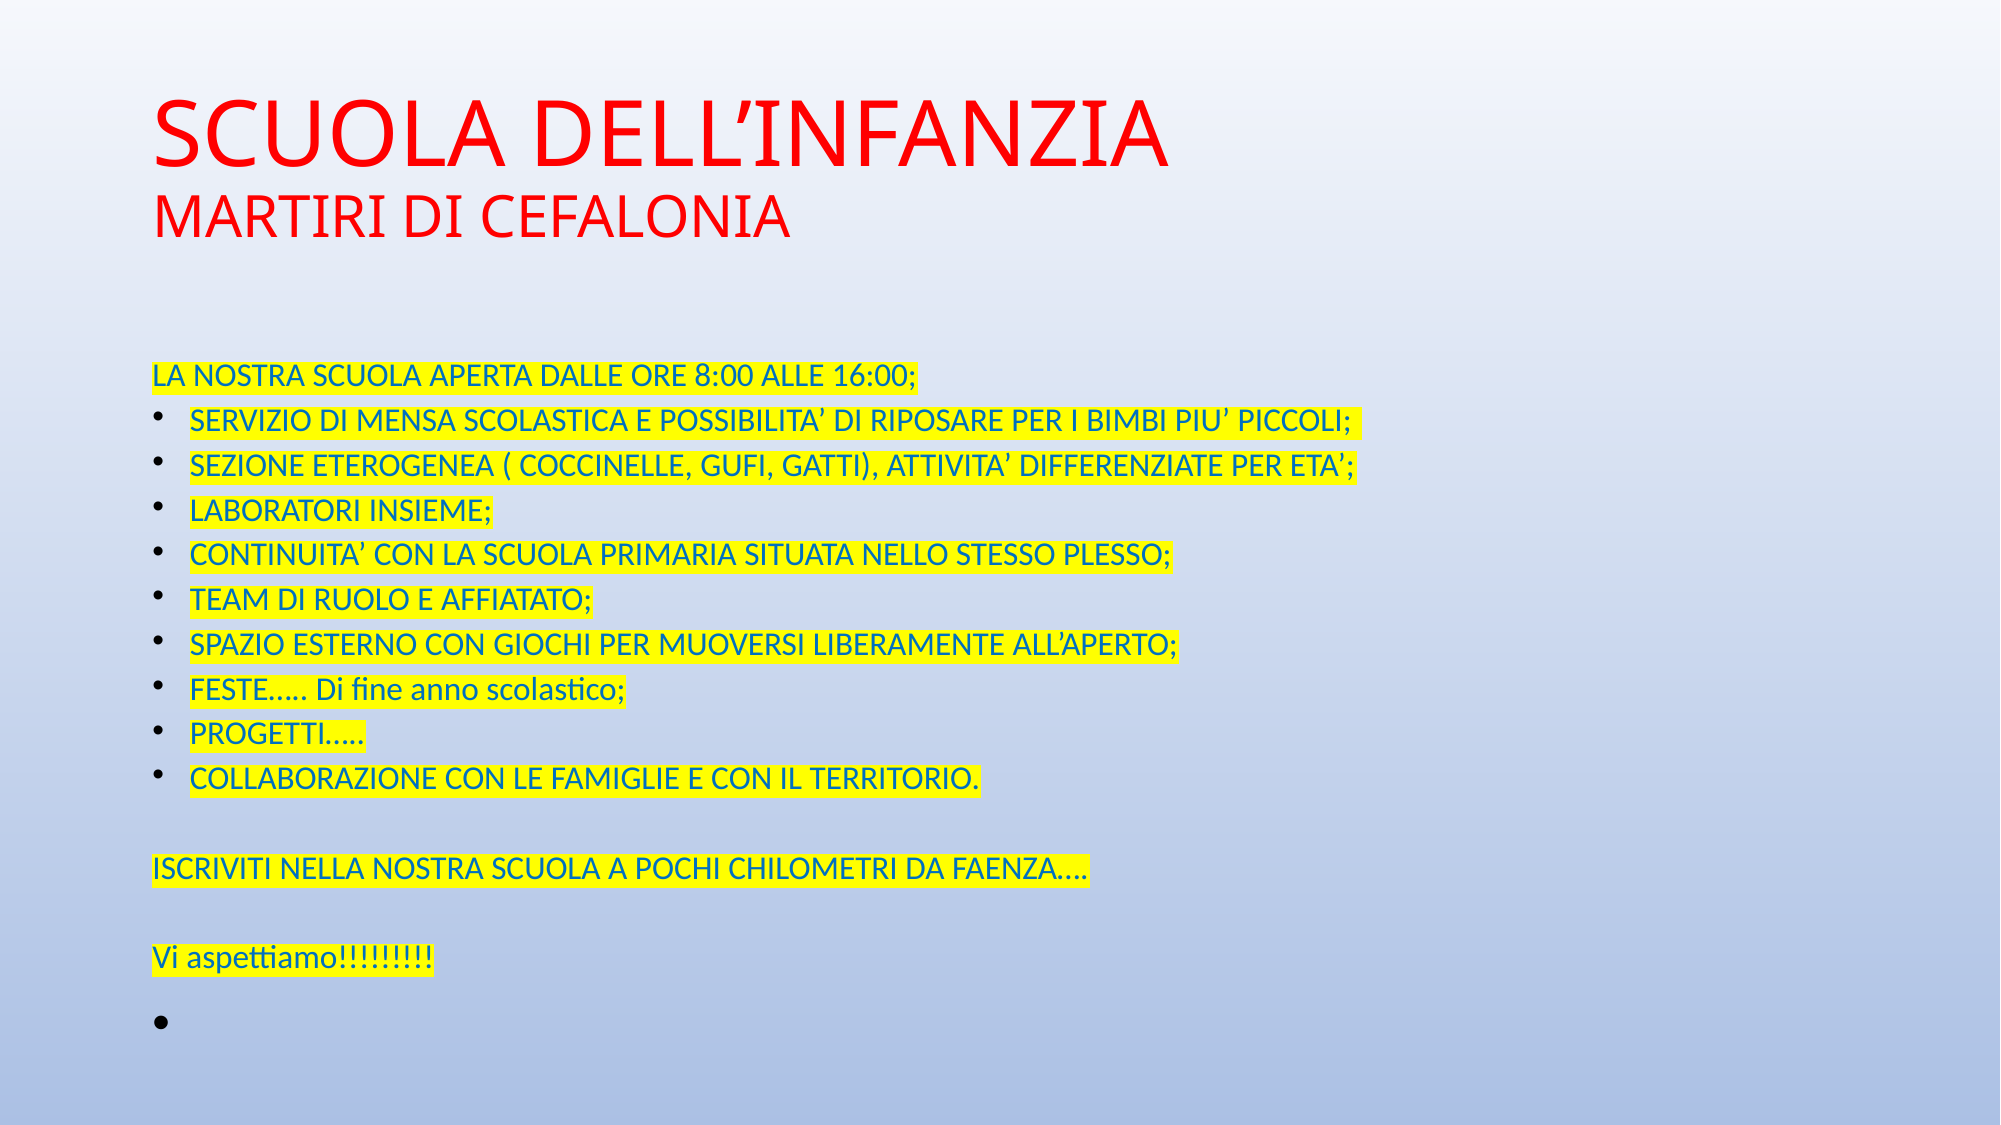

# SCUOLA DELL’INFANZIA MARTIRI DI CEFALONIA
LA NOSTRA SCUOLA APERTA DALLE ORE 8:00 ALLE 16:00;
SERVIZIO DI MENSA SCOLASTICA E POSSIBILITA’ DI RIPOSARE PER I BIMBI PIU’ PICCOLI;
SEZIONE ETEROGENEA ( COCCINELLE, GUFI, GATTI), ATTIVITA’ DIFFERENZIATE PER ETA’;
LABORATORI INSIEME;
CONTINUITA’ CON LA SCUOLA PRIMARIA SITUATA NELLO STESSO PLESSO;
TEAM DI RUOLO E AFFIATATO;
SPAZIO ESTERNO CON GIOCHI PER MUOVERSI LIBERAMENTE ALL’APERTO;
FESTE….. Di fine anno scolastico;
PROGETTI…..
COLLABORAZIONE CON LE FAMIGLIE E CON IL TERRITORIO.
ISCRIVITI NELLA NOSTRA SCUOLA A POCHI CHILOMETRI DA FAENZA….
Vi aspettiamo!!!!!!!!!